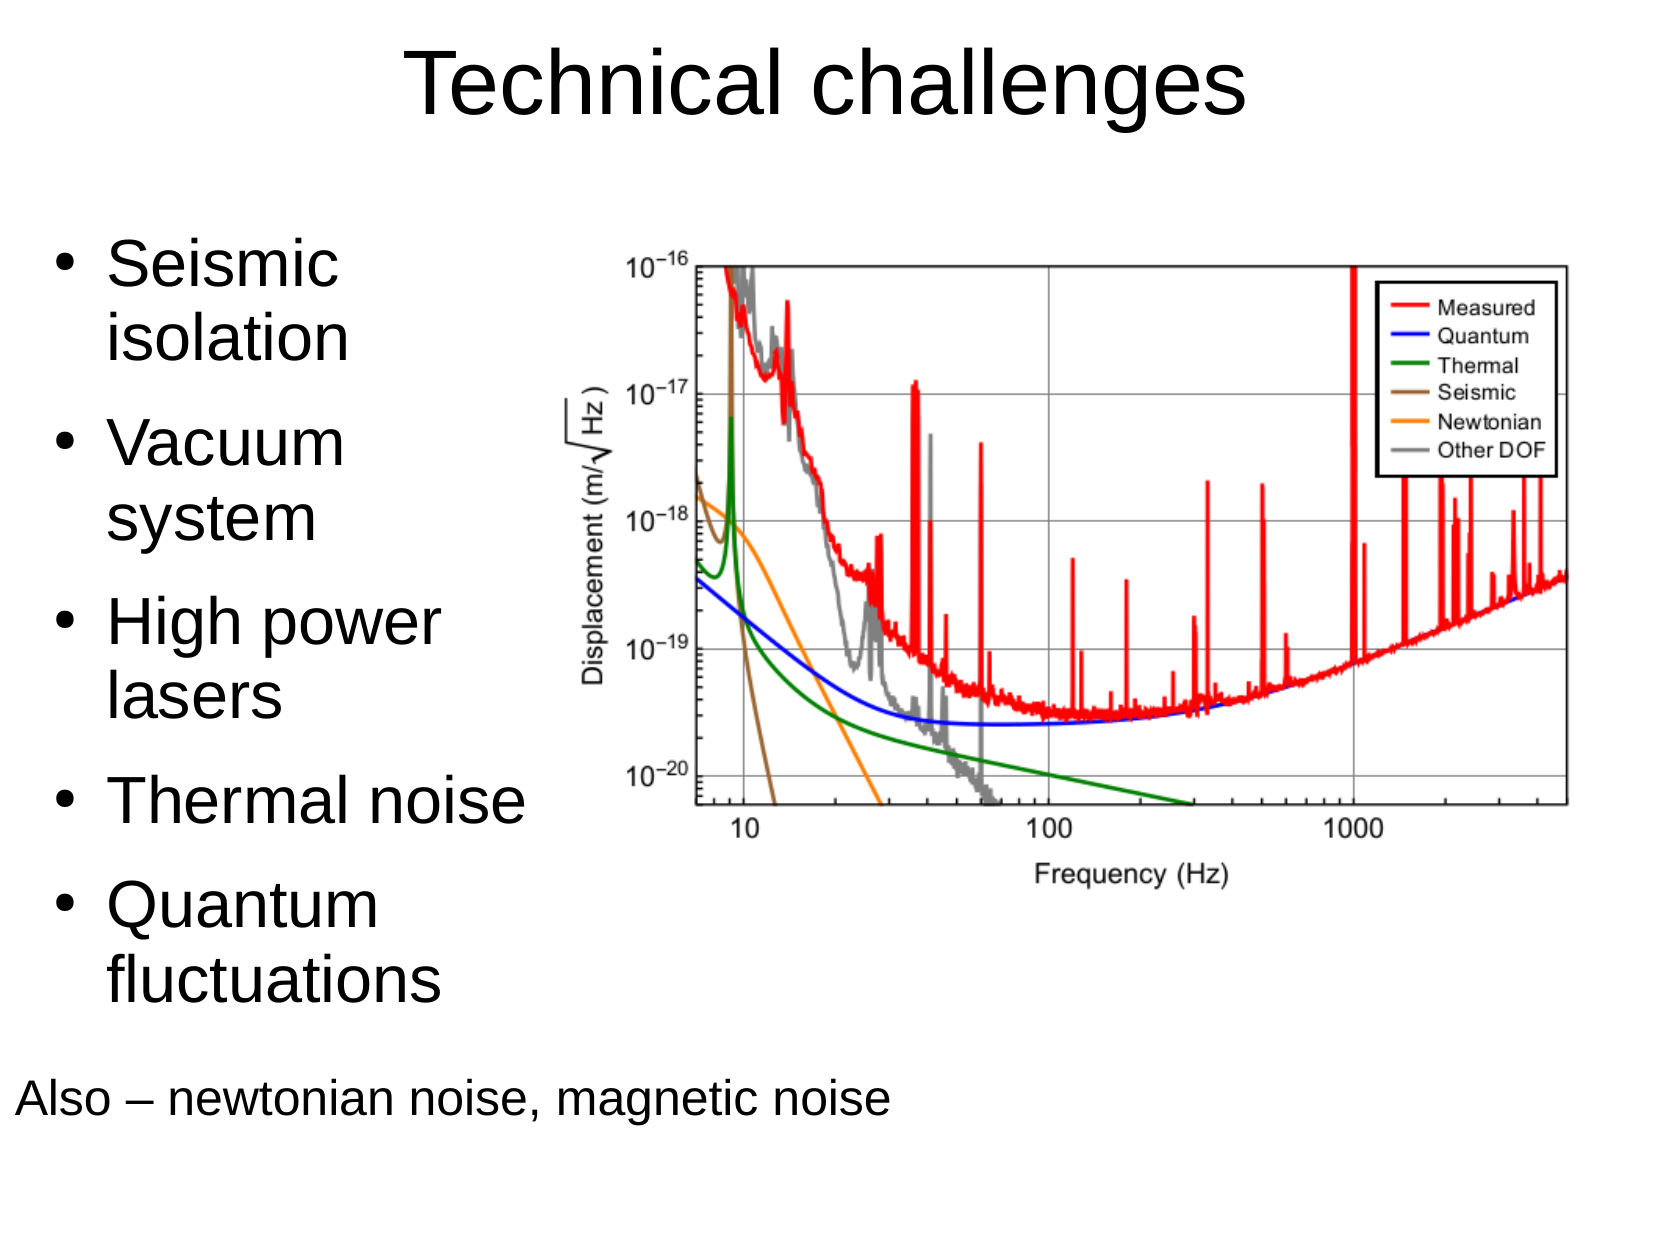

# Technical challenges
Seismic isolation
Vacuum system
High power lasers
Thermal noise
Quantum fluctuations
Also – newtonian noise, magnetic noise